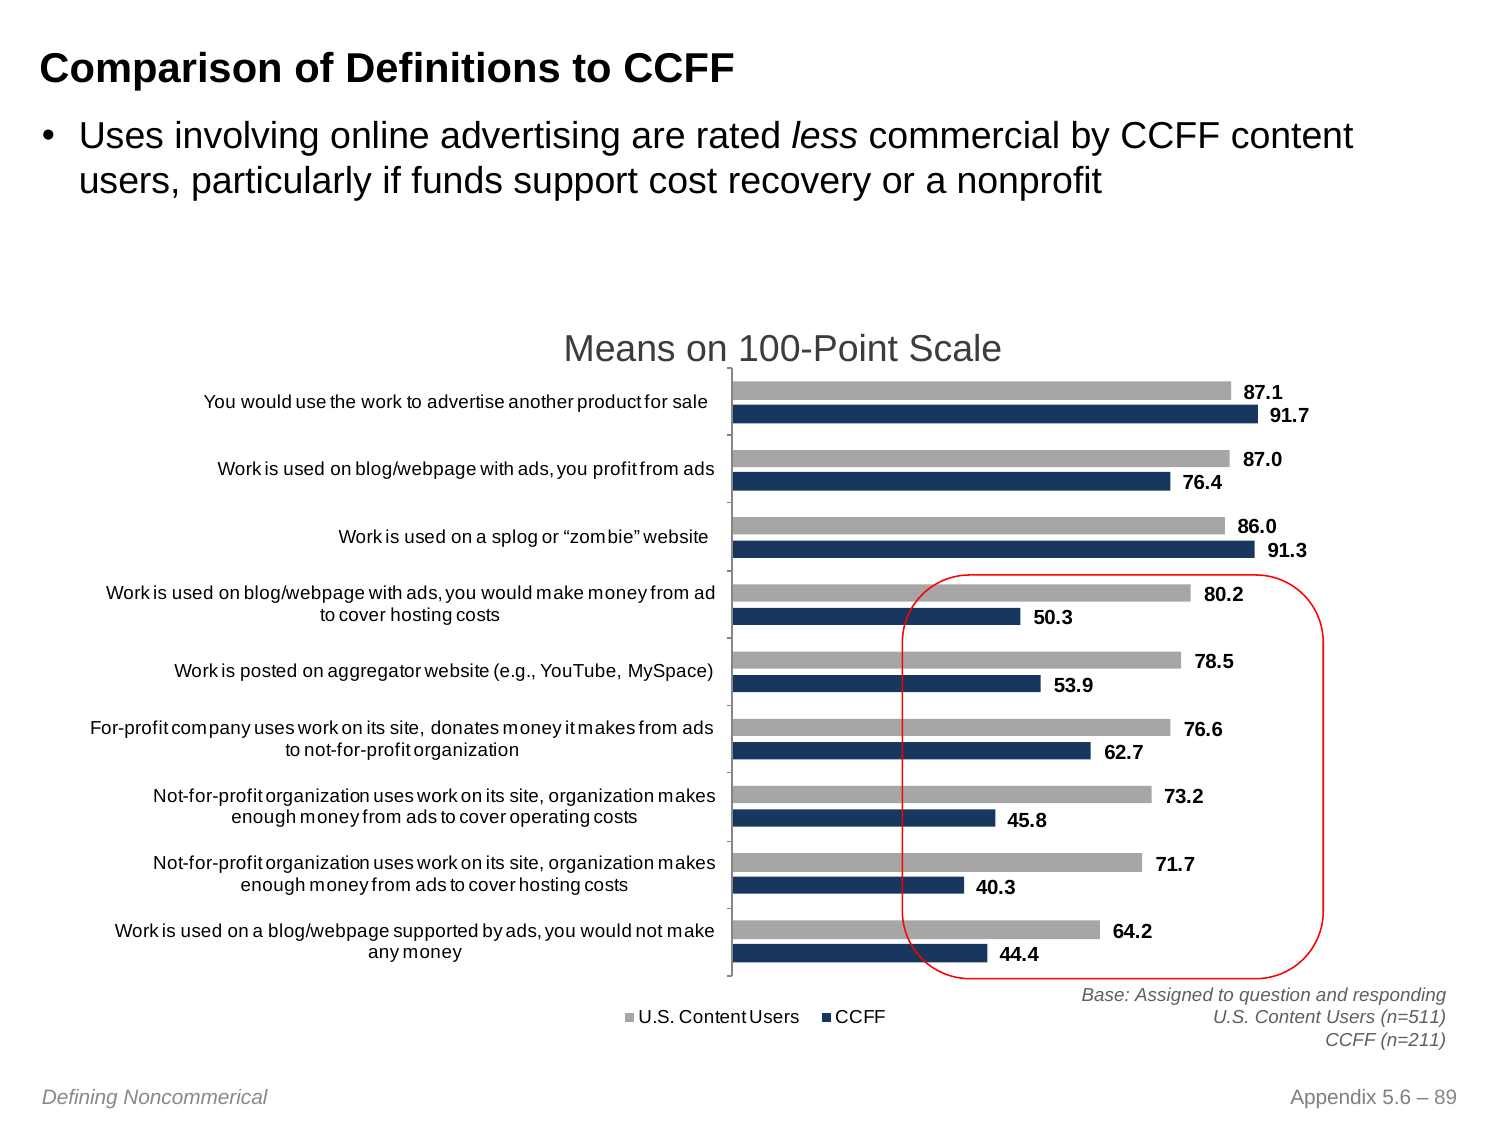

Comparison of Definitions to CCFF
Uses involving online advertising are rated less commercial by CCFF content users, particularly if funds support cost recovery or a nonprofit
Means on 100-Point Scale
Base: Assigned to question and responding
U.S. Content Users (n=511)
CCFF (n=211)
Defining Noncommerical
Appendix 5.6 –